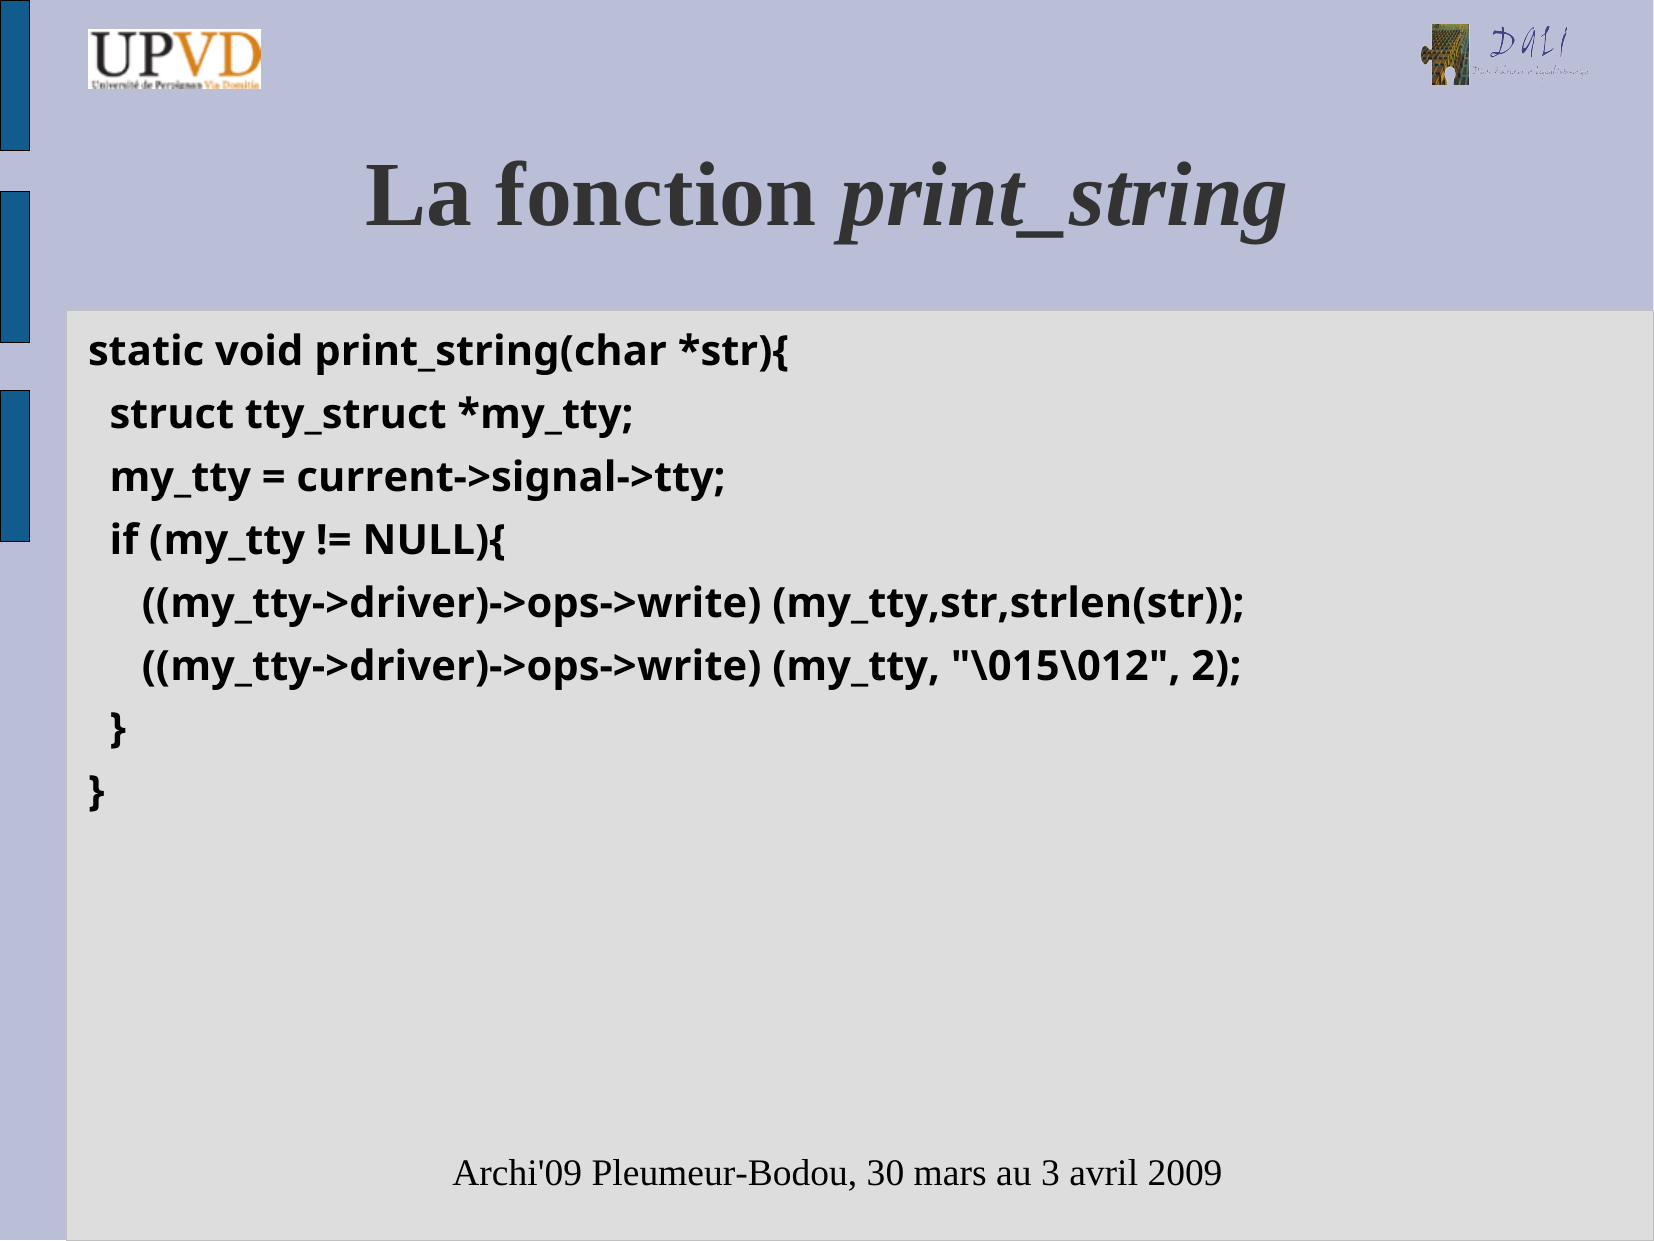

# La fonction print_string
static void print_string(char *str){
 struct tty_struct *my_tty;
 my_tty = current->signal->tty;
 if (my_tty != NULL){
 ((my_tty->driver)->ops->write) (my_tty,str,strlen(str));
 ((my_tty->driver)->ops->write) (my_tty, "\015\012", 2);
 }
}
Archi'09 Pleumeur-Bodou, 30 mars au 3 avril 2009